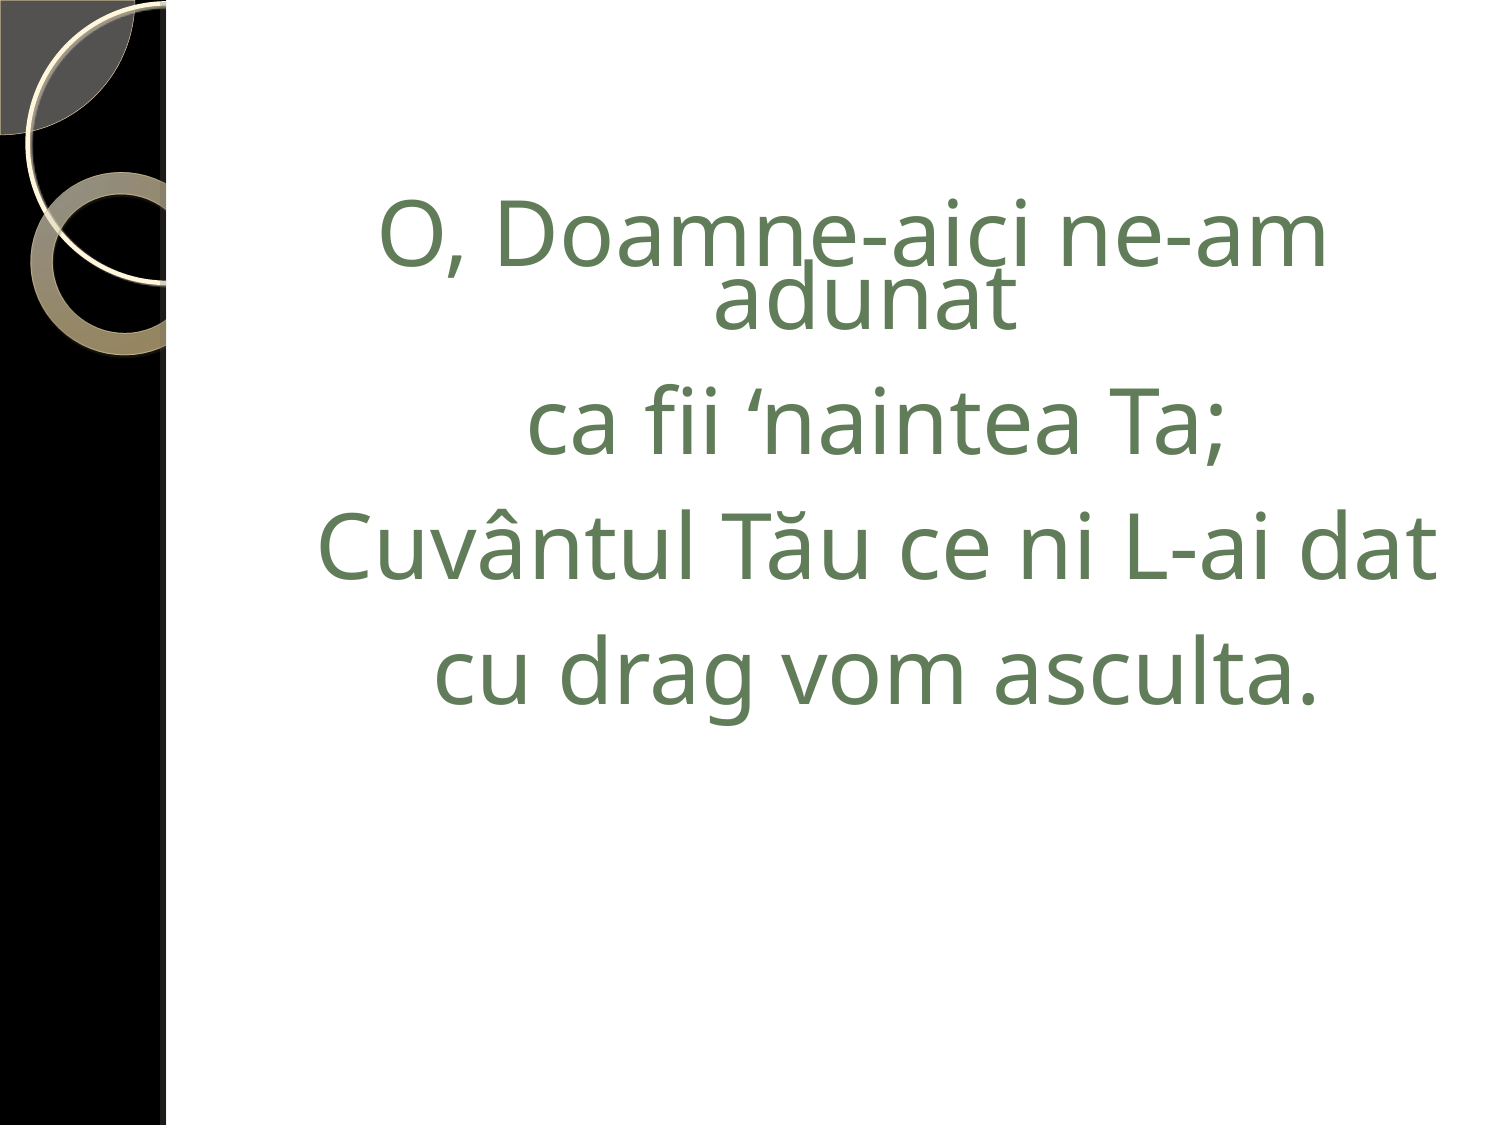

# O, Doamne-aici ne-am adunat ca fii ‘naintea Ta; Cuvântul Tău ce ni L-ai dat cu drag vom asculta.